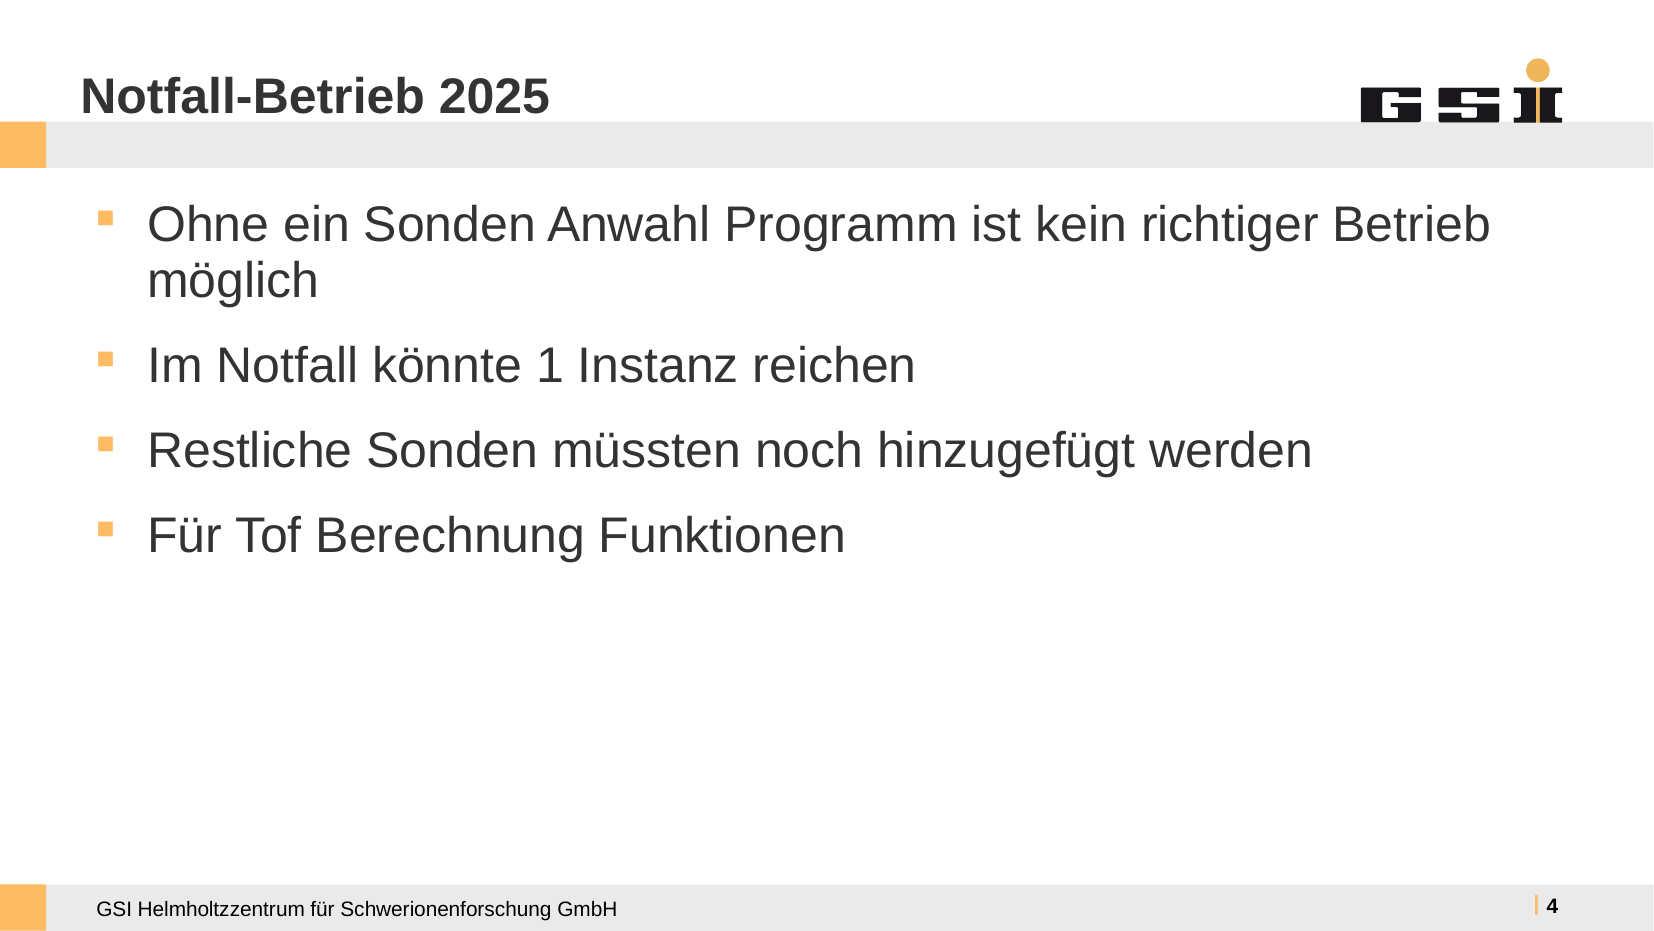

# Notfall-Betrieb 2025
Ohne ein Sonden Anwahl Programm ist kein richtiger Betrieb möglich
Im Notfall könnte 1 Instanz reichen
Restliche Sonden müssten noch hinzugefügt werden
Für Tof Berechnung Funktionen